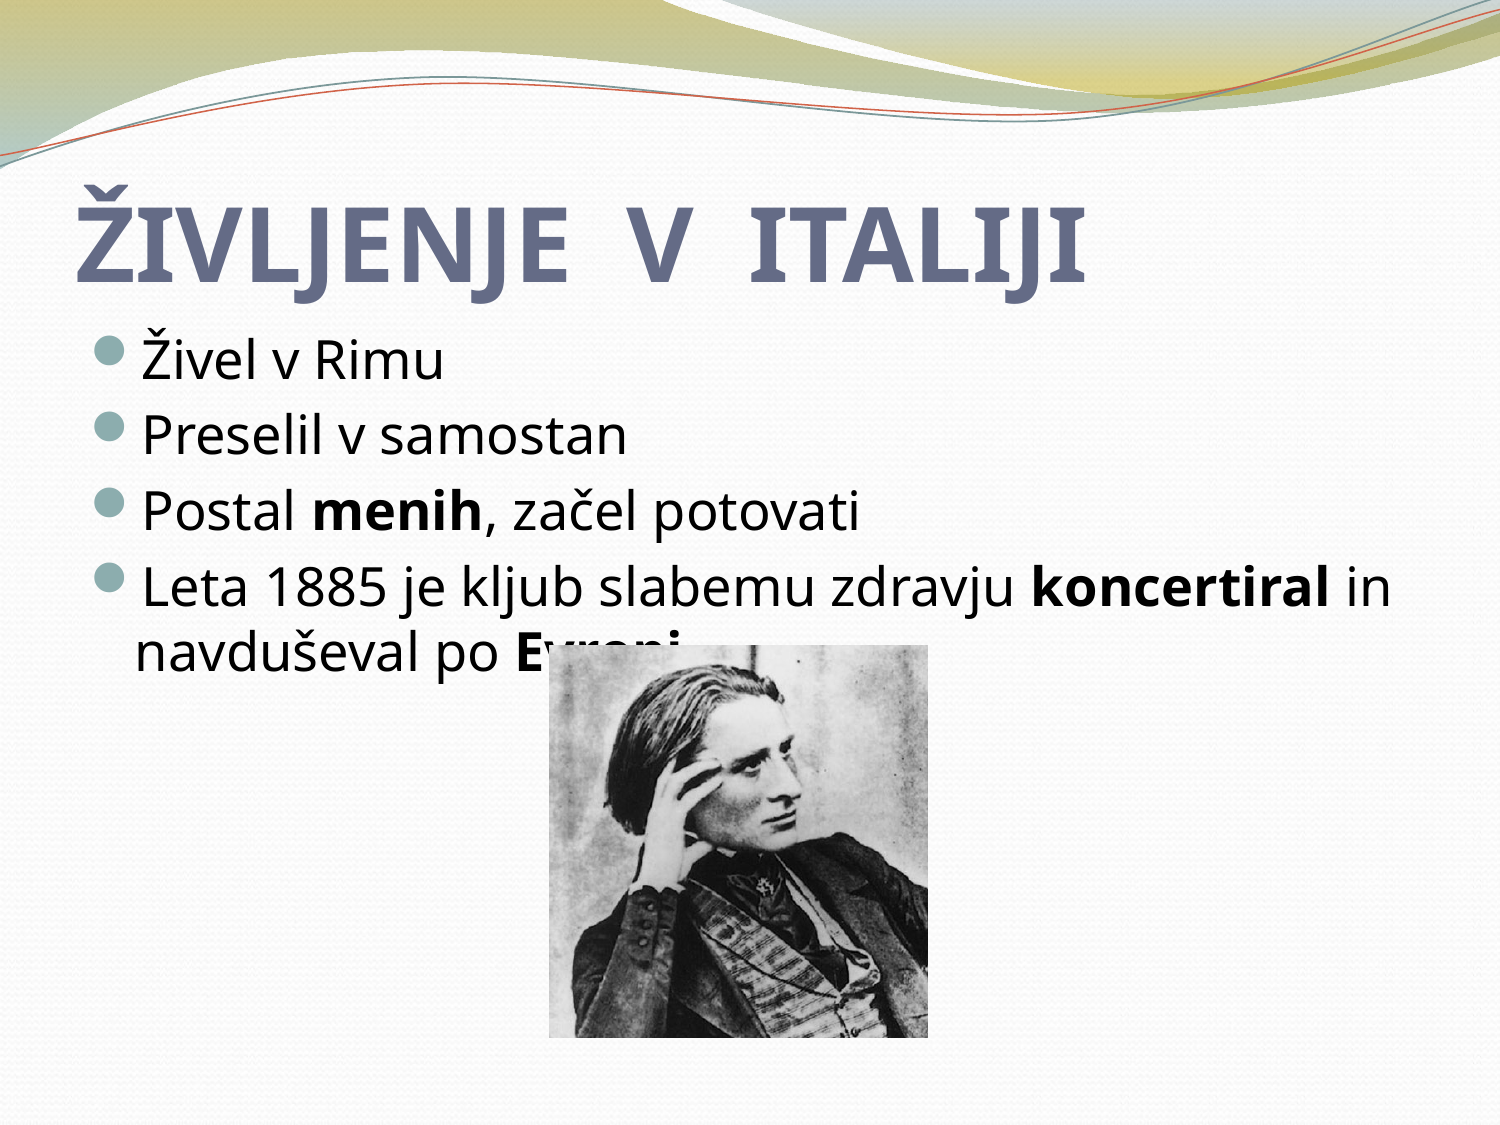

# ŽIVLJENJE V ITALIJI
Živel v Rimu
Preselil v samostan
Postal menih, začel potovati
Leta 1885 je kljub slabemu zdravju koncertiral in navduševal po Evropi